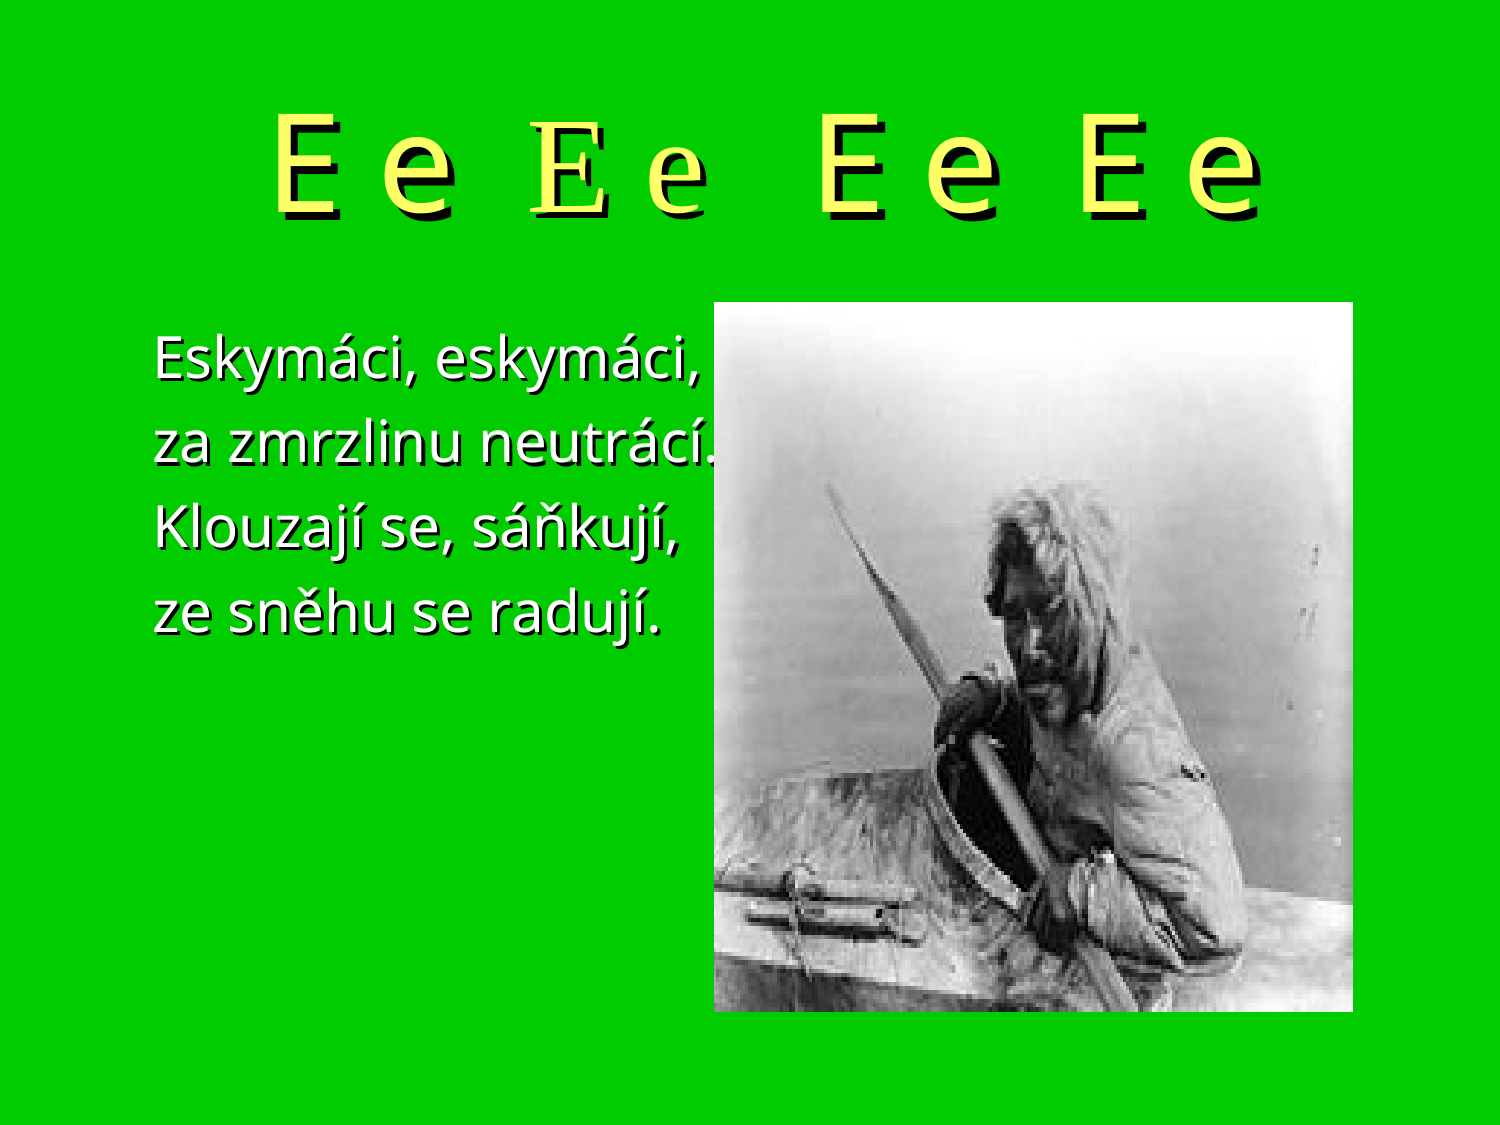

# E e E e E e E e
Eskymáci, eskymáci,
za zmrzlinu neutrácí.
Klouzají se, sáňkují,
ze sněhu se radují.